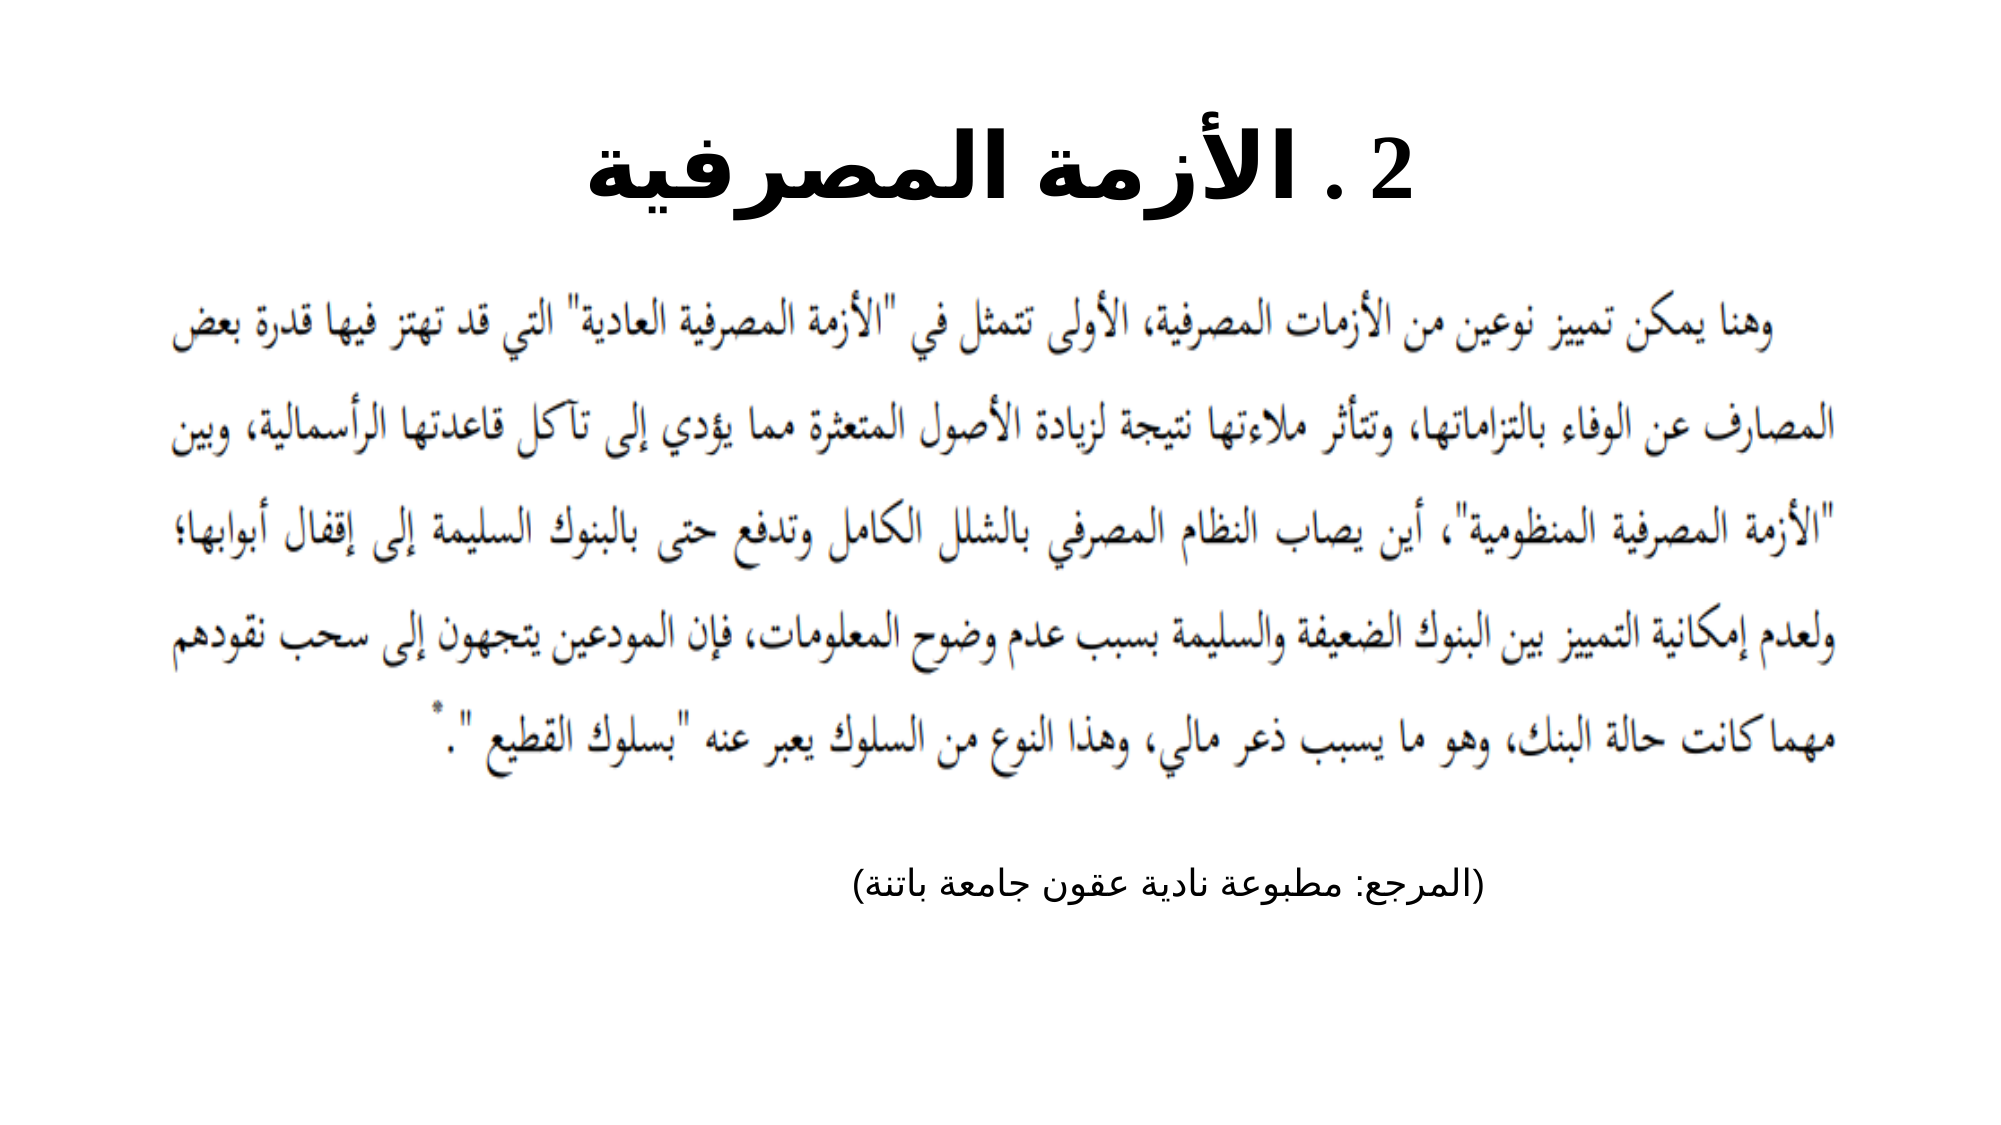

# 2 . الأزمة المصرفية
(المرجع: مطبوعة نادية عقون جامعة باتنة)